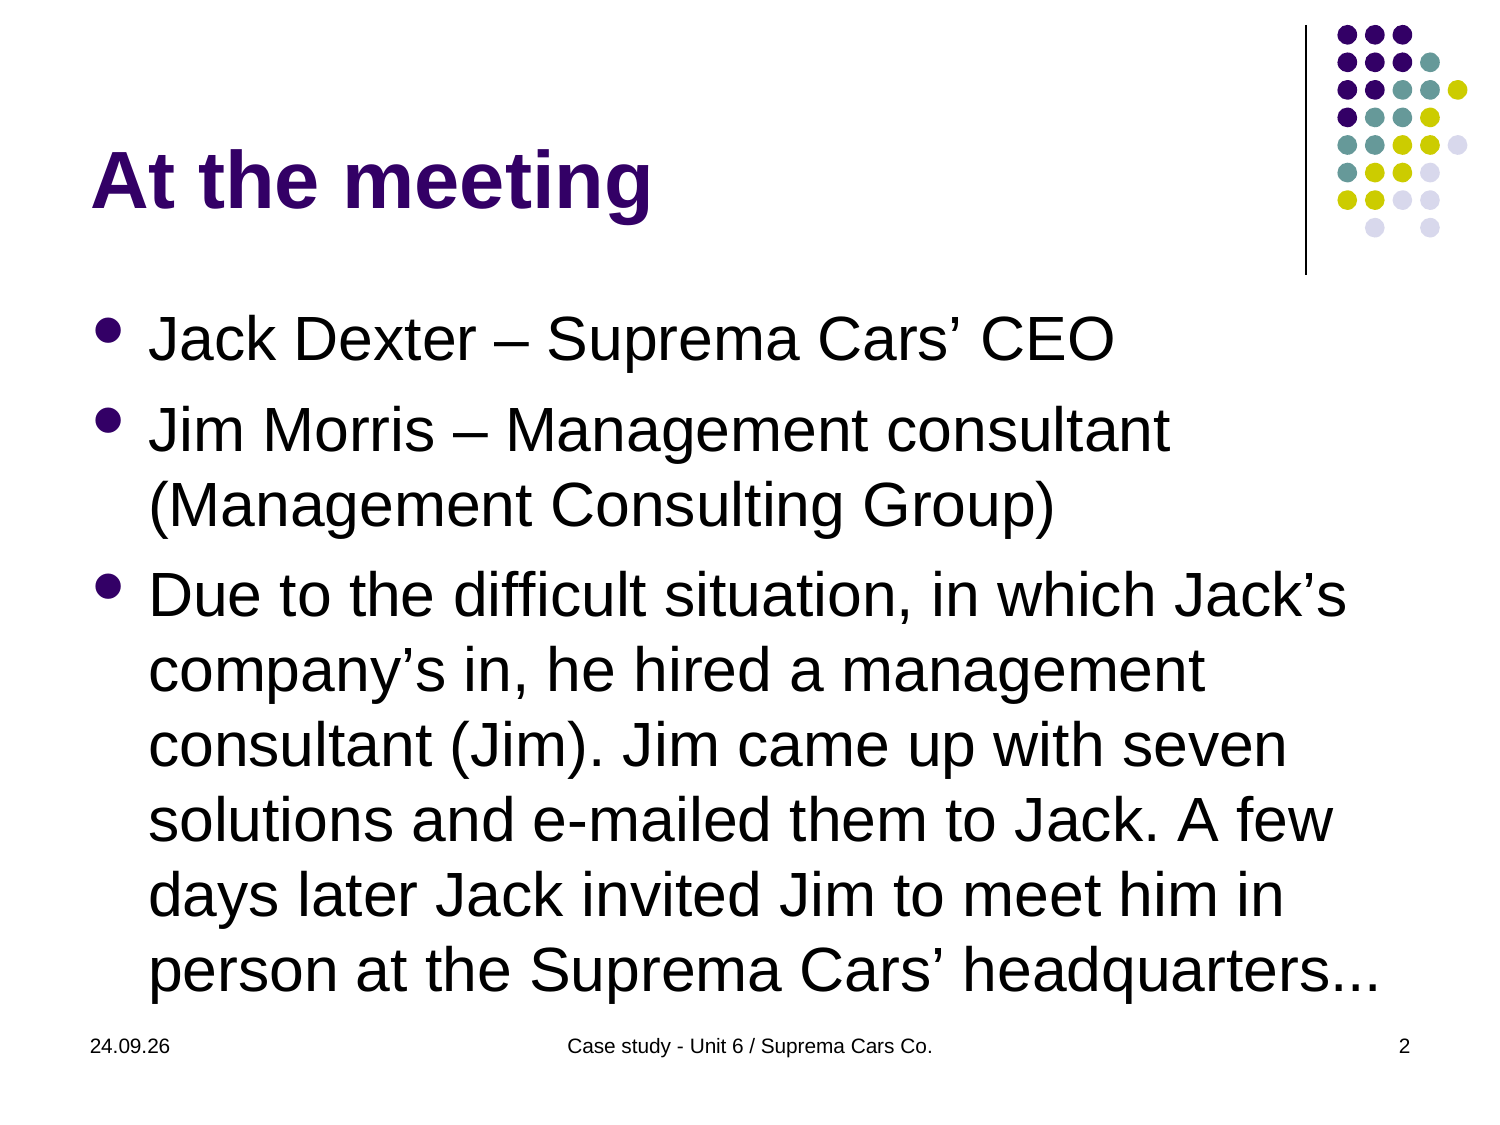

# At the meeting
Jack Dexter – Suprema Cars’ CEO
Jim Morris – Management consultant (Management Consulting Group)
Due to the difficult situation, in which Jack’s company’s in, he hired a management consultant (Jim). Jim came up with seven solutions and e-mailed them to Jack. A few days later Jack invited Jim to meet him in person at the Suprema Cars’ headquarters...
Case study - Unit 6 / Suprema Cars Co.